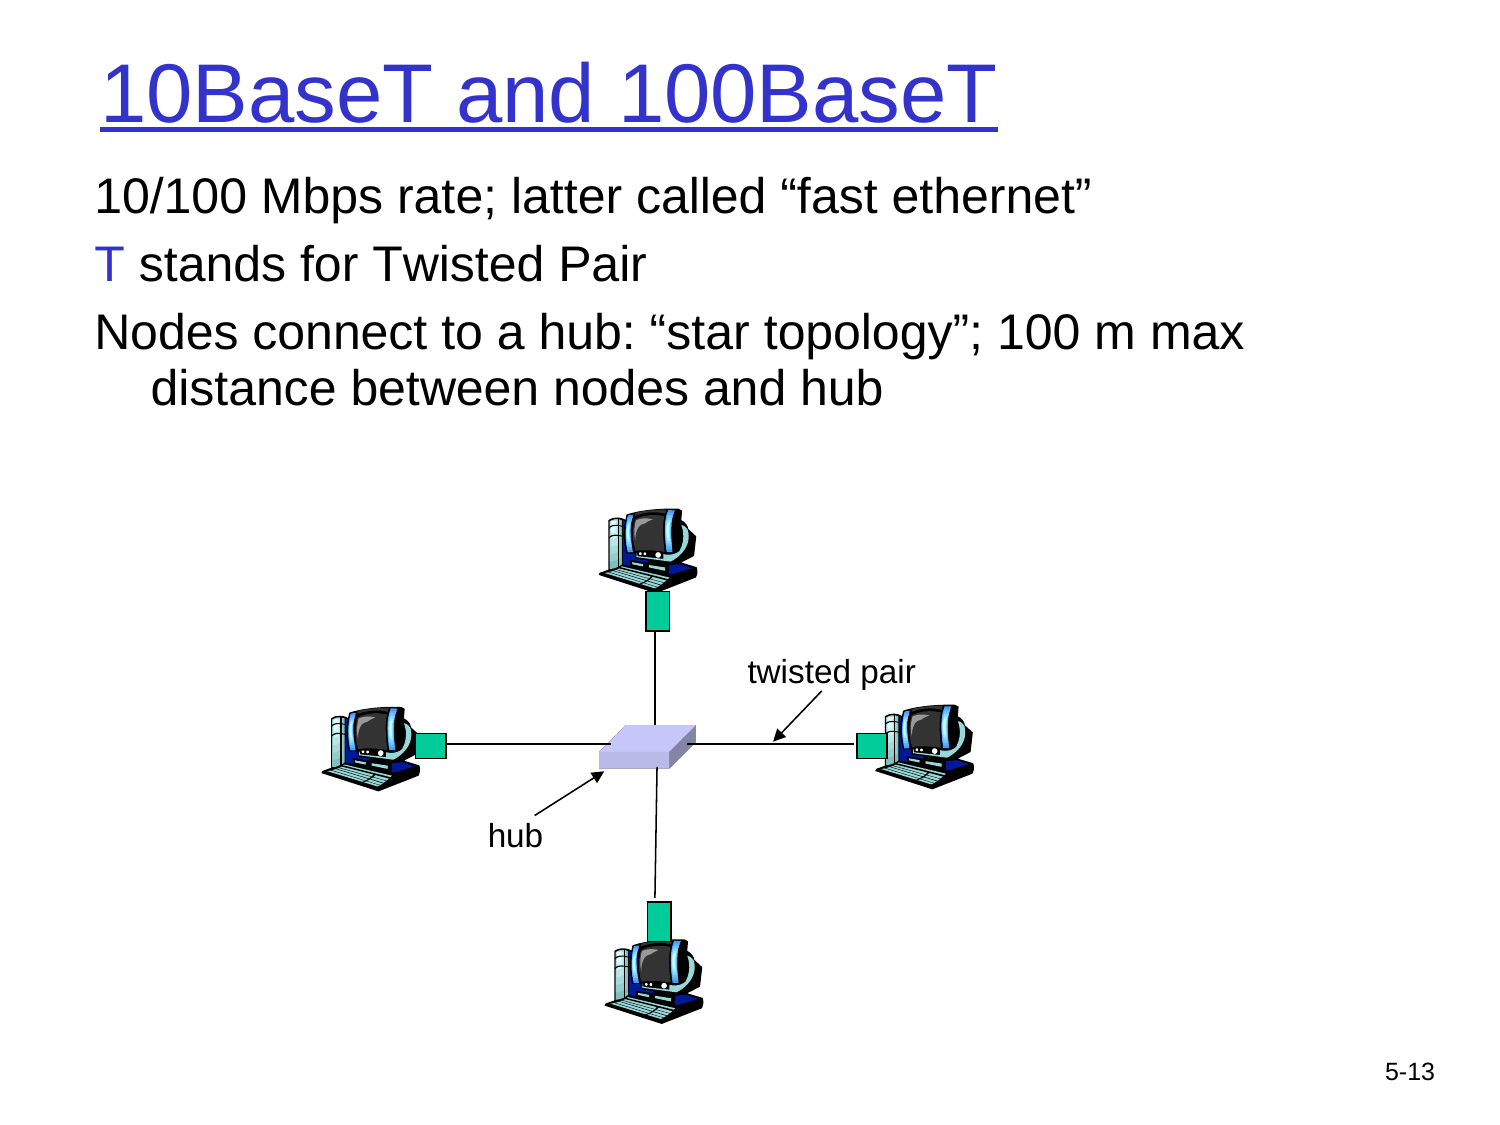

# 10BaseT and 100BaseT
10/100 Mbps rate; latter called “fast ethernet”
T stands for Twisted Pair
Nodes connect to a hub: “star topology”; 100 m max distance between nodes and hub
twisted pair
hub
13